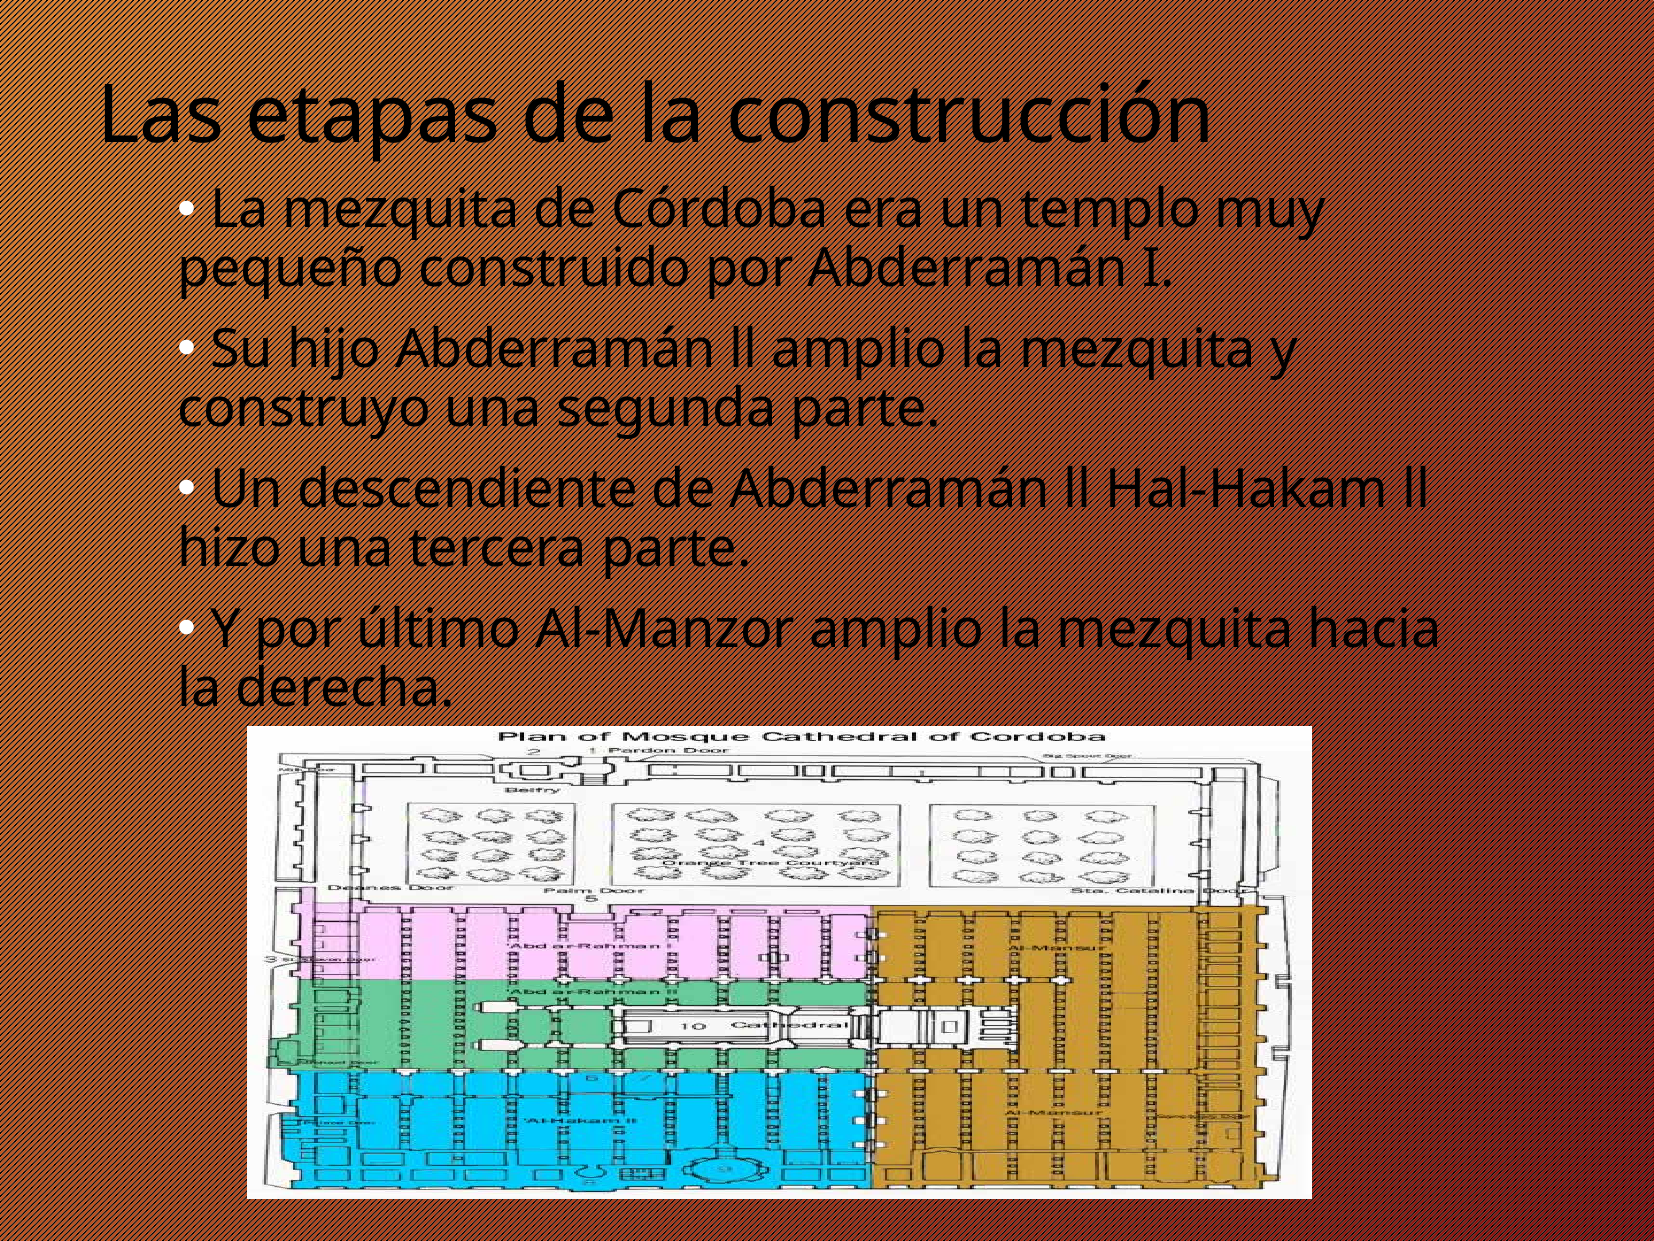

Las etapas de la construcción
 La mezquita de Córdoba era un templo muy pequeño construido por Abderramán I.
 Su hijo Abderramán ll amplio la mezquita y construyo una segunda parte.
 Un descendiente de Abderramán ll Hal-Hakam ll hizo una tercera parte.
 Y por último Al-Manzor amplio la mezquita hacia la derecha.